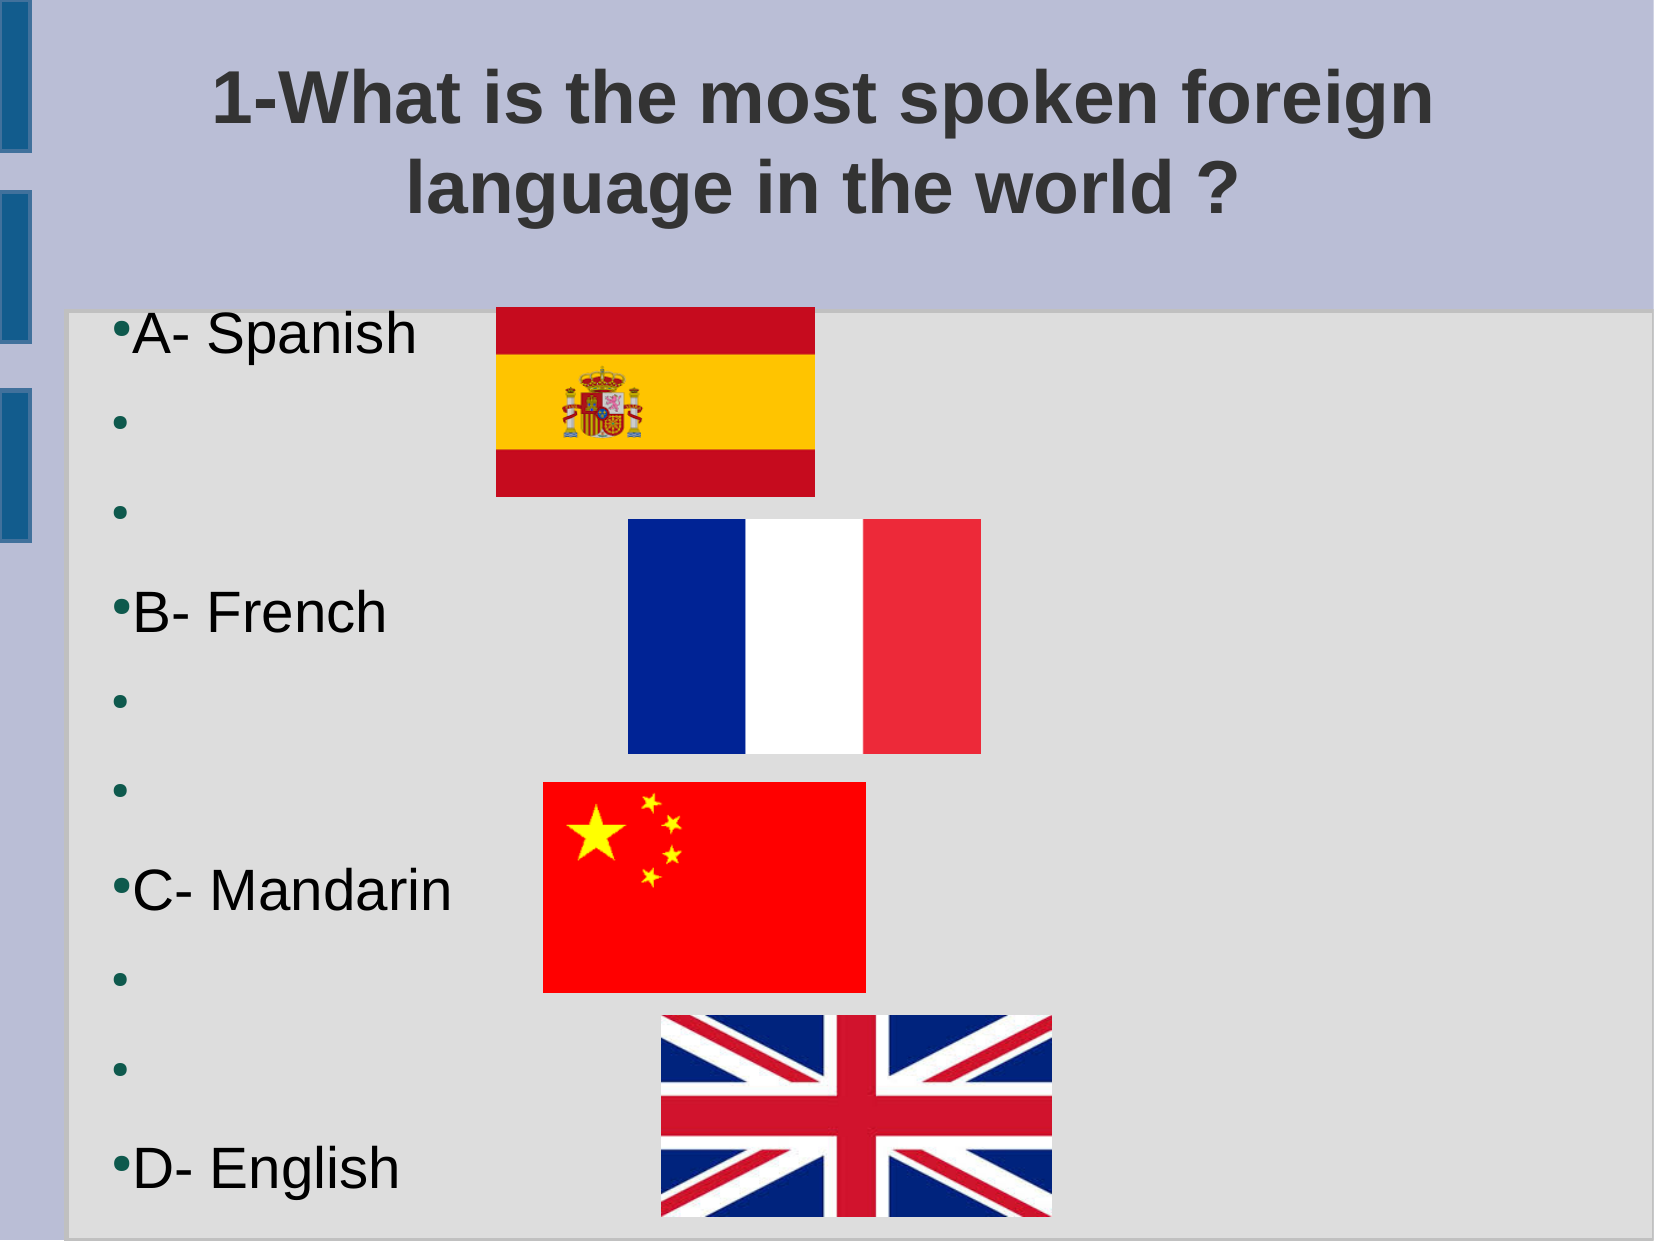

# 1-What is the most spoken foreign language in the world ?
A- Spanish
B- French
C- Mandarin
D- English